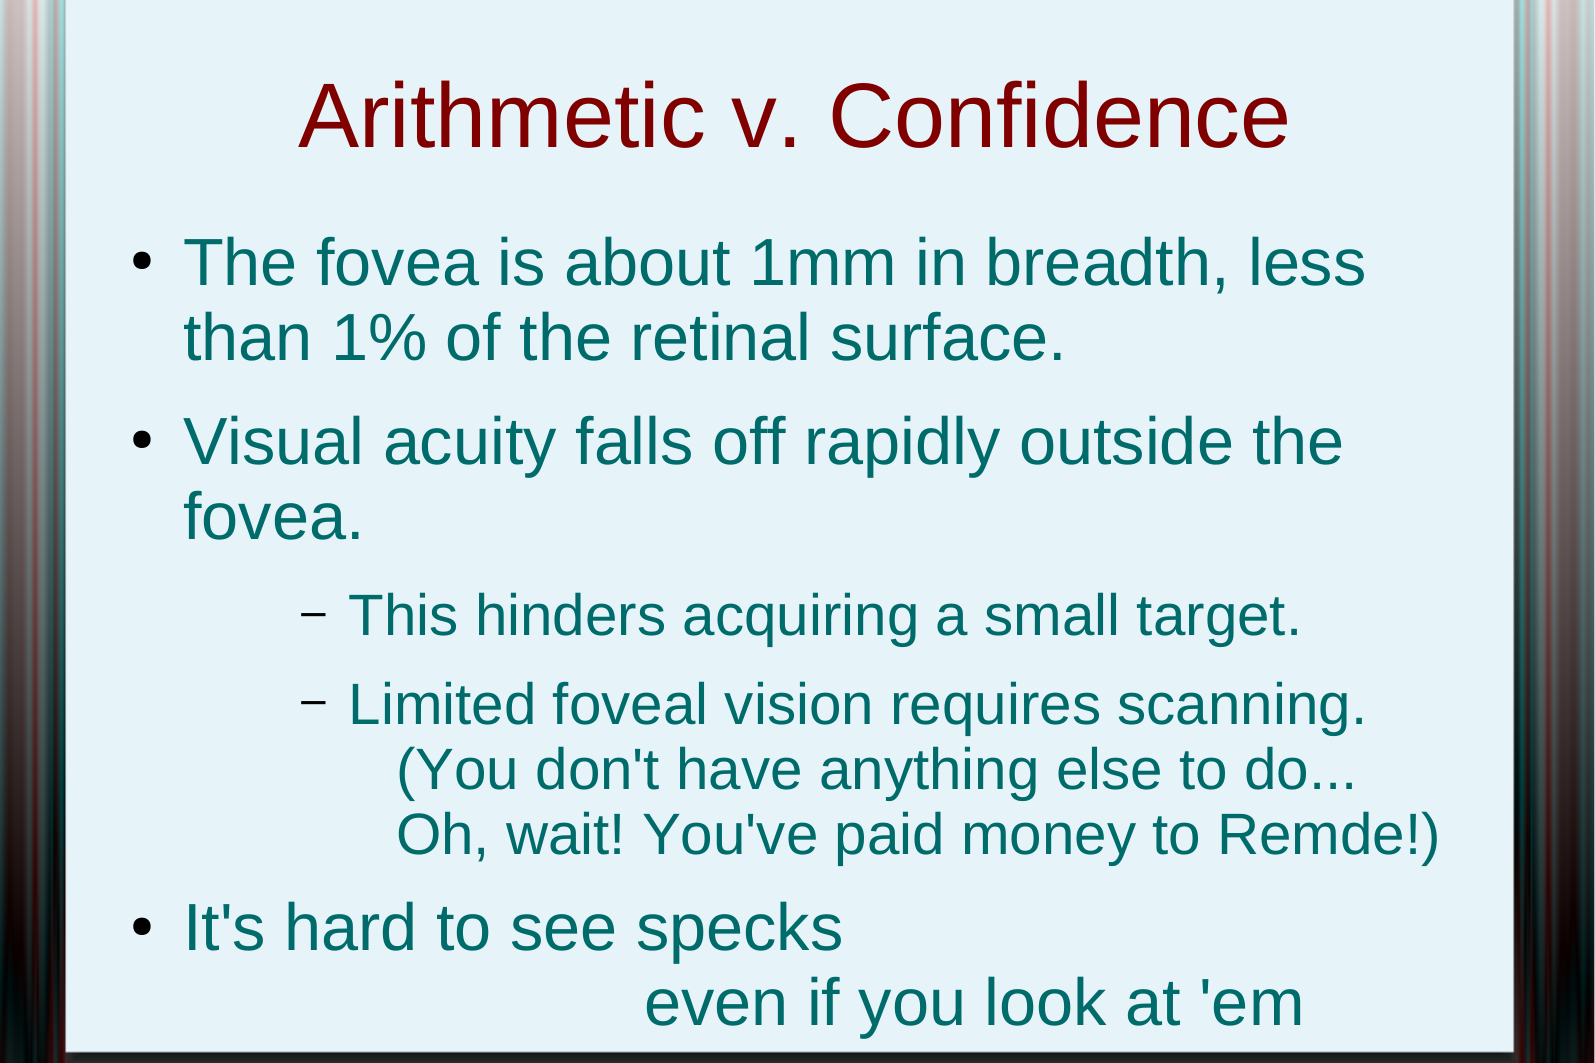

# Arithmetic v. Confidence
The fovea is about 1mm in breadth, less than 1% of the retinal surface.
Visual acuity falls off rapidly outside the fovea.
This hinders acquiring a small target.
Limited foveal vision requires scanning.
(You don't have anything else to do...
Oh, wait! You've paid money to Remde!)
It's hard to see specks
 even if you look at 'em